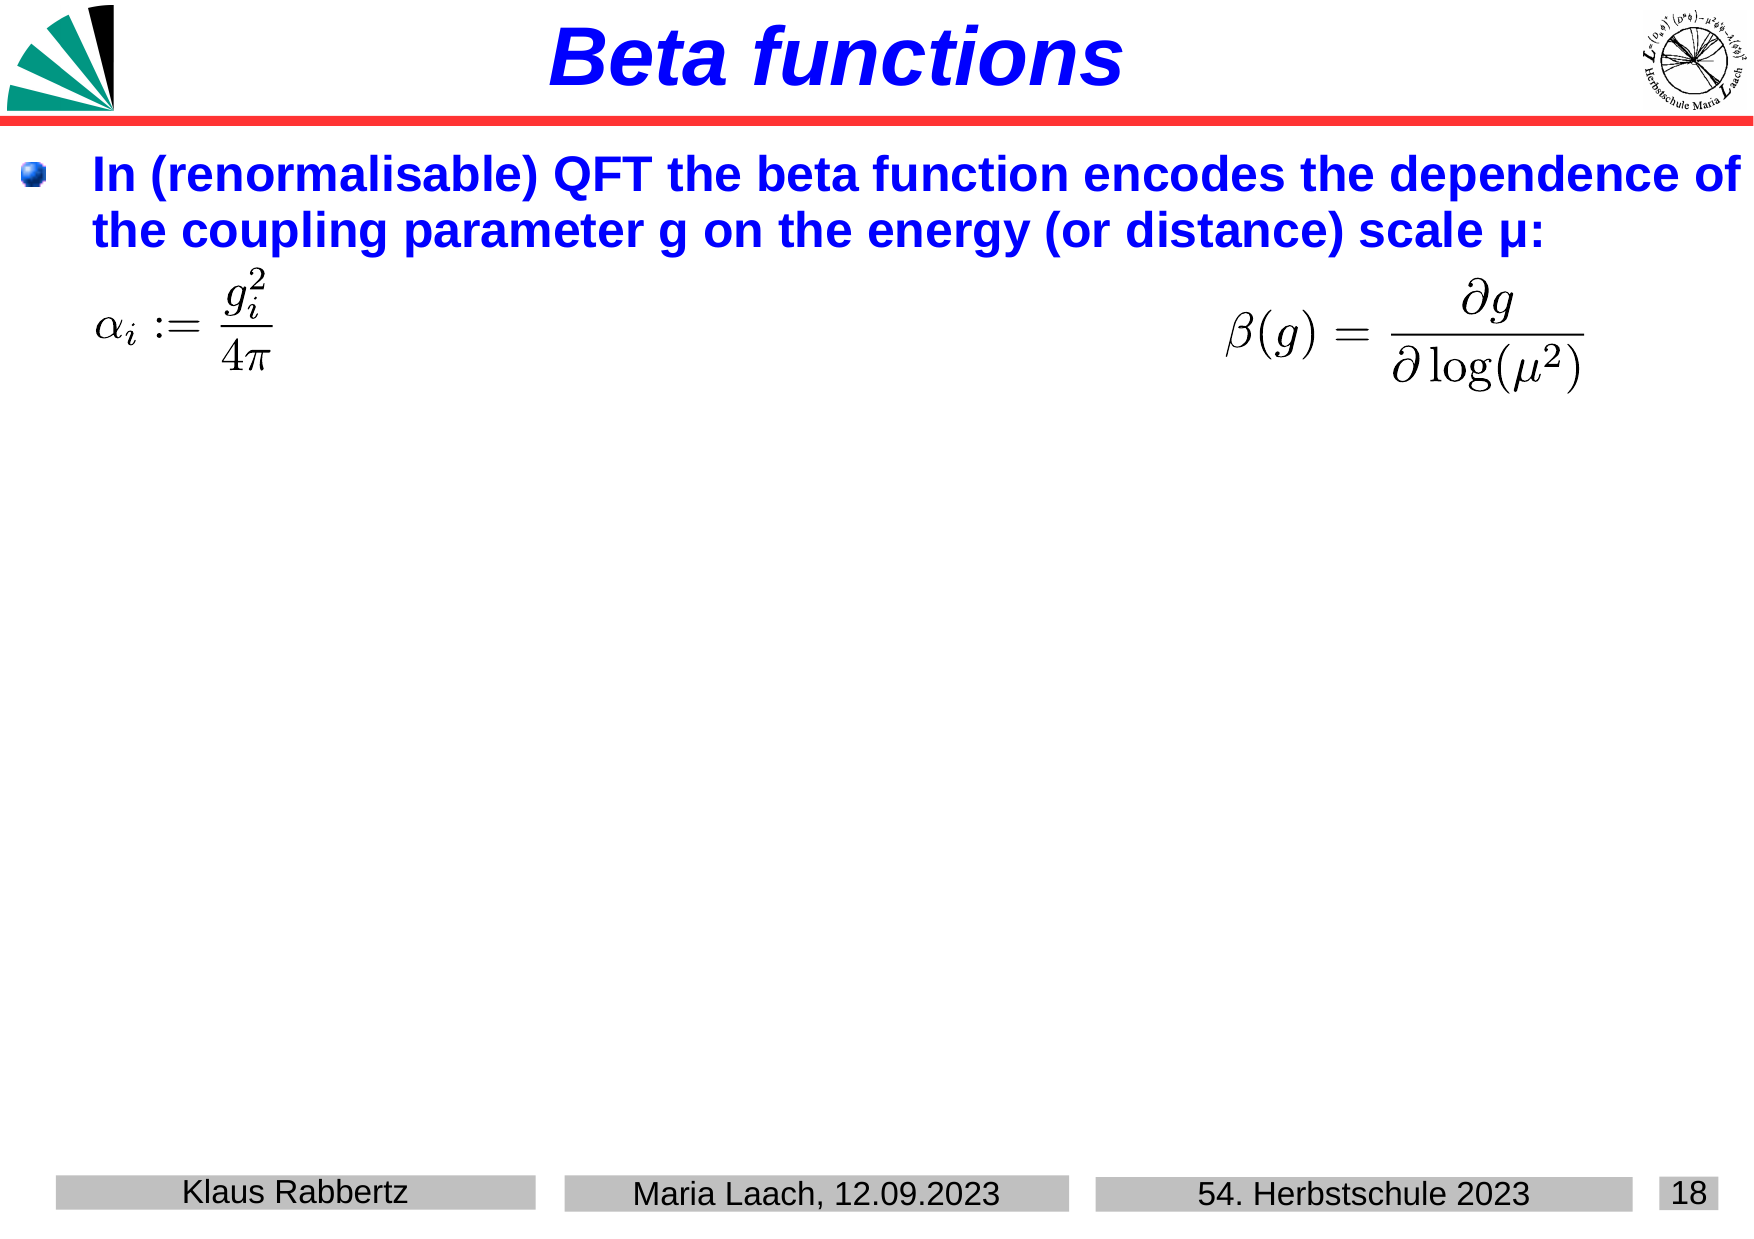

# Beta functions
In (renormalisable) QFT the beta function encodes the dependence of the coupling parameter g on the energy (or distance) scale μ: